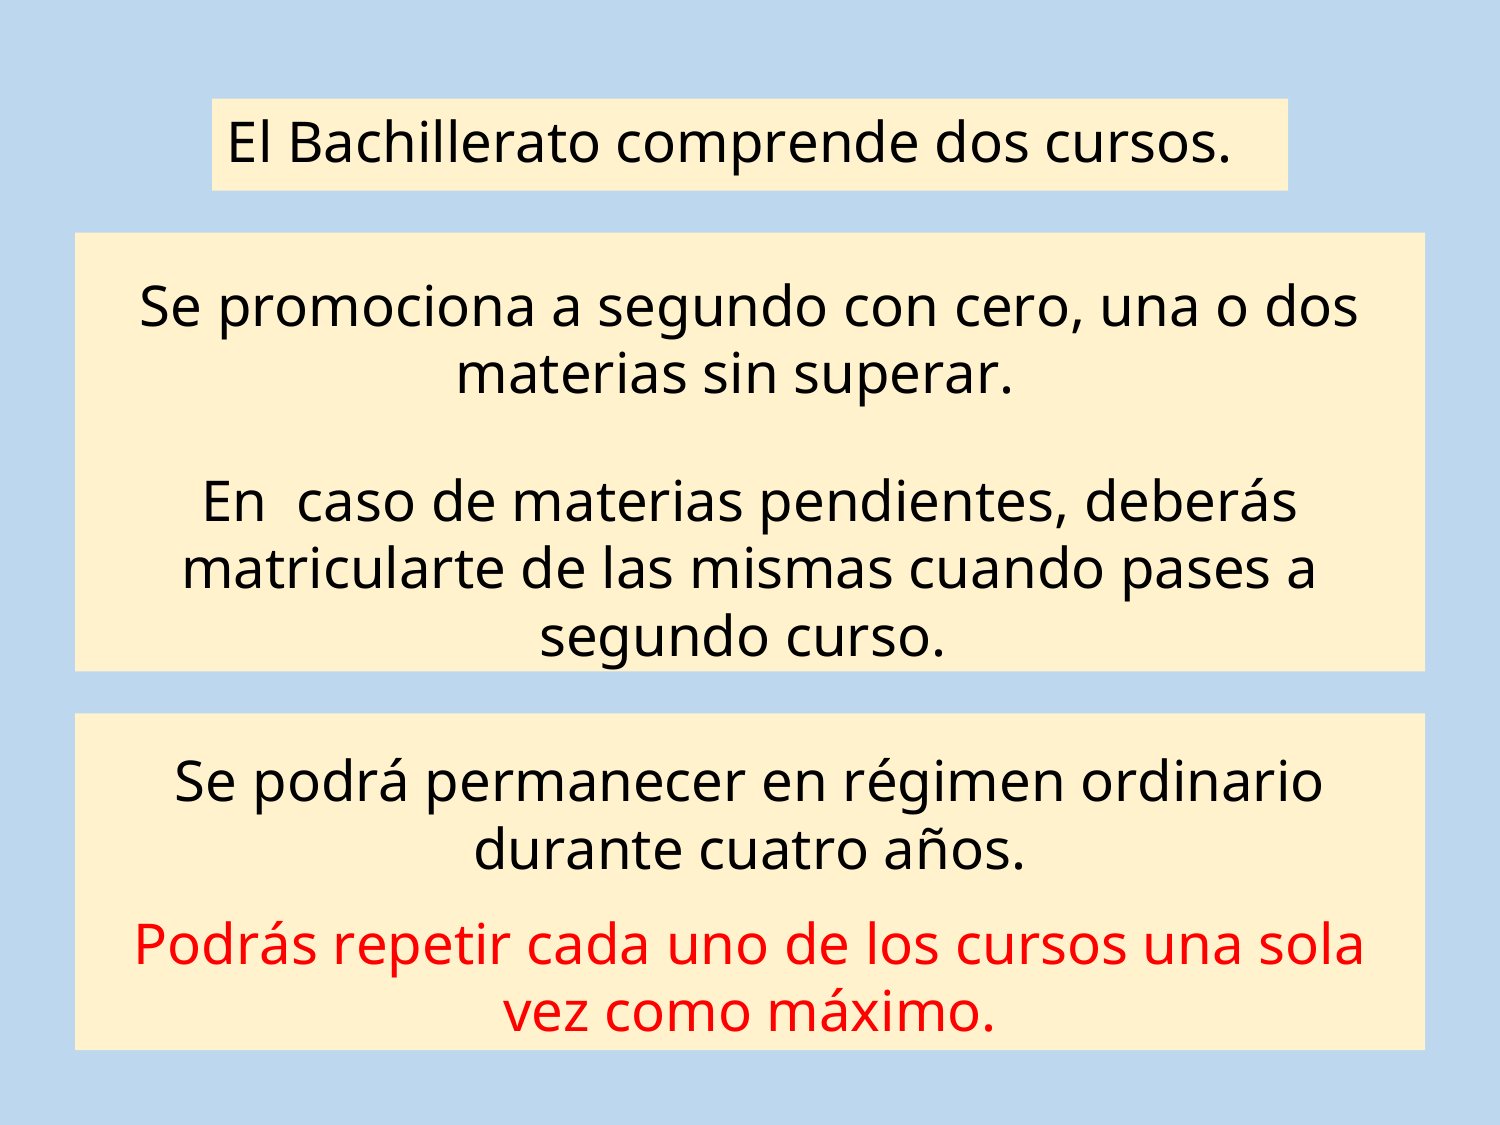

El Bachillerato comprende dos cursos.
Se promociona a segundo con cero, una o dos materias sin superar.
En caso de materias pendientes, deberás matricularte de las mismas cuando pases a segundo curso.
Se podrá permanecer en régimen ordinario durante cuatro años.
Podrás repetir cada uno de los cursos una sola vez como máximo.